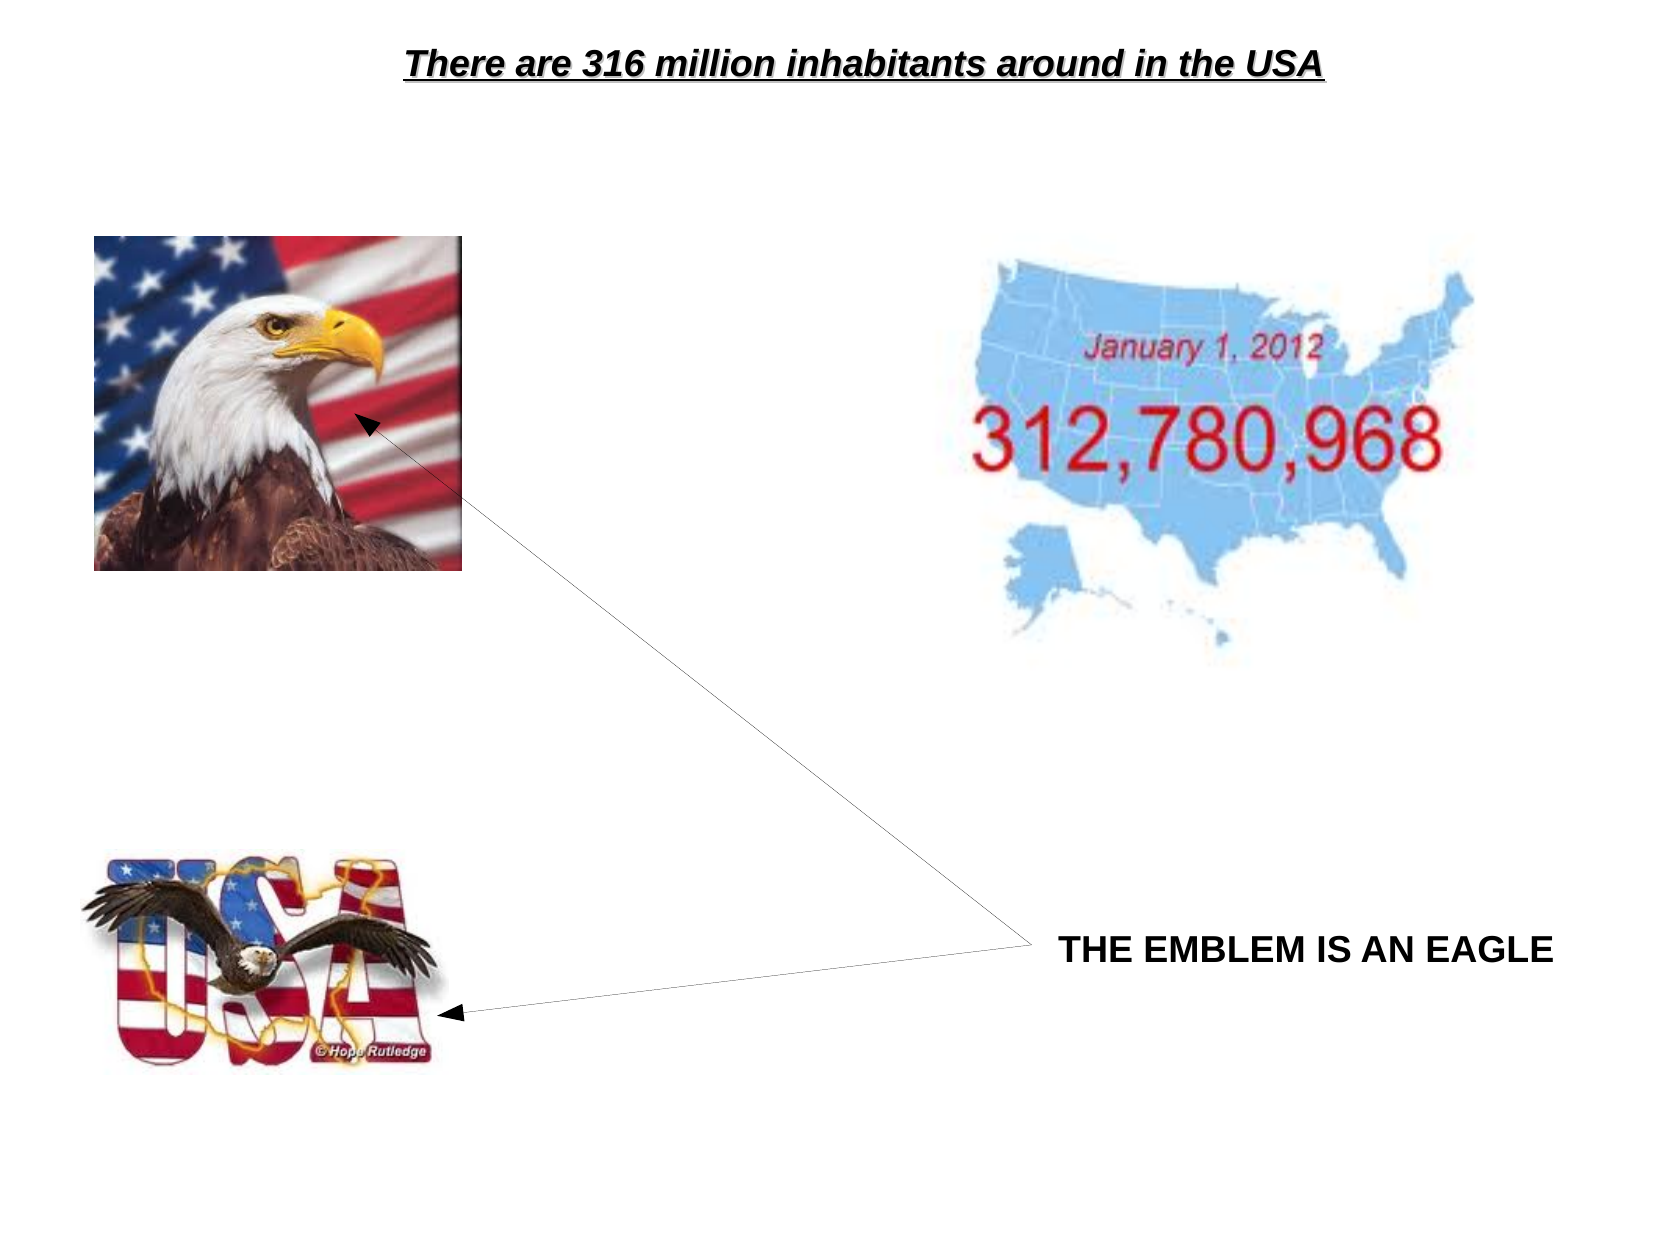

There are 316 million inhabitants around in the USA
THE EMBLEM IS AN EAGLE